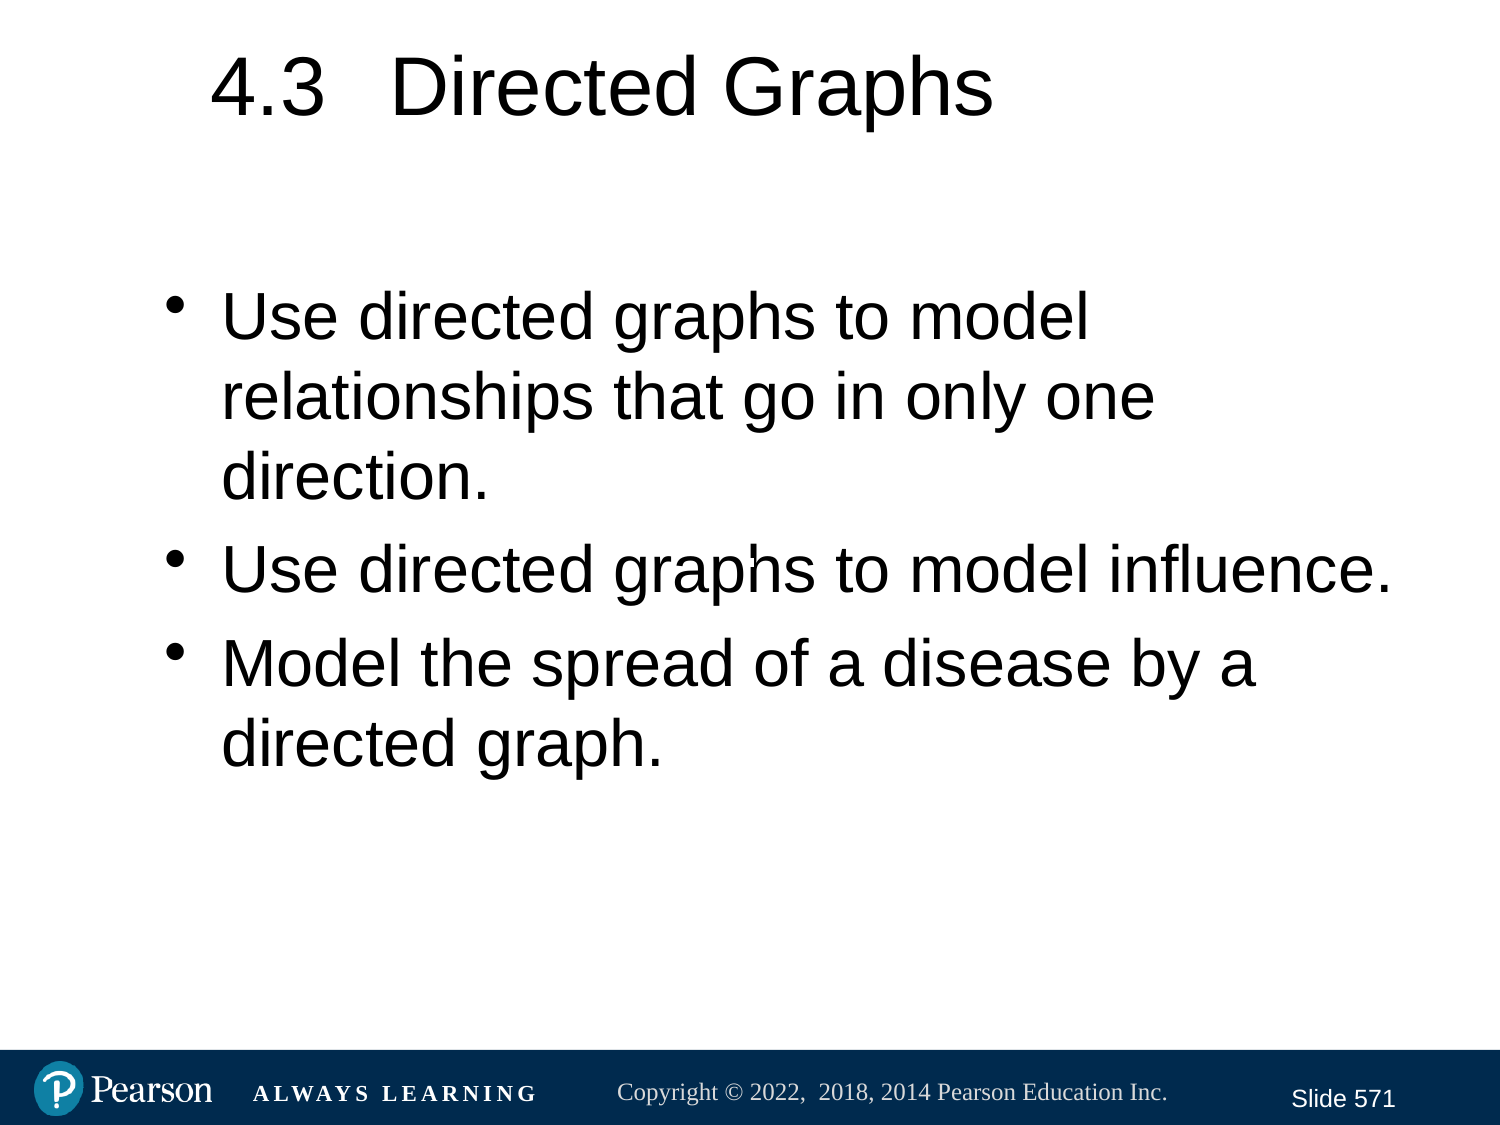

4.3
# Directed Graphs
Use directed graphs to model relationships that go in only one direction.
Use directed graphs to model influence.
Model the spread of a disease by a directed graph.